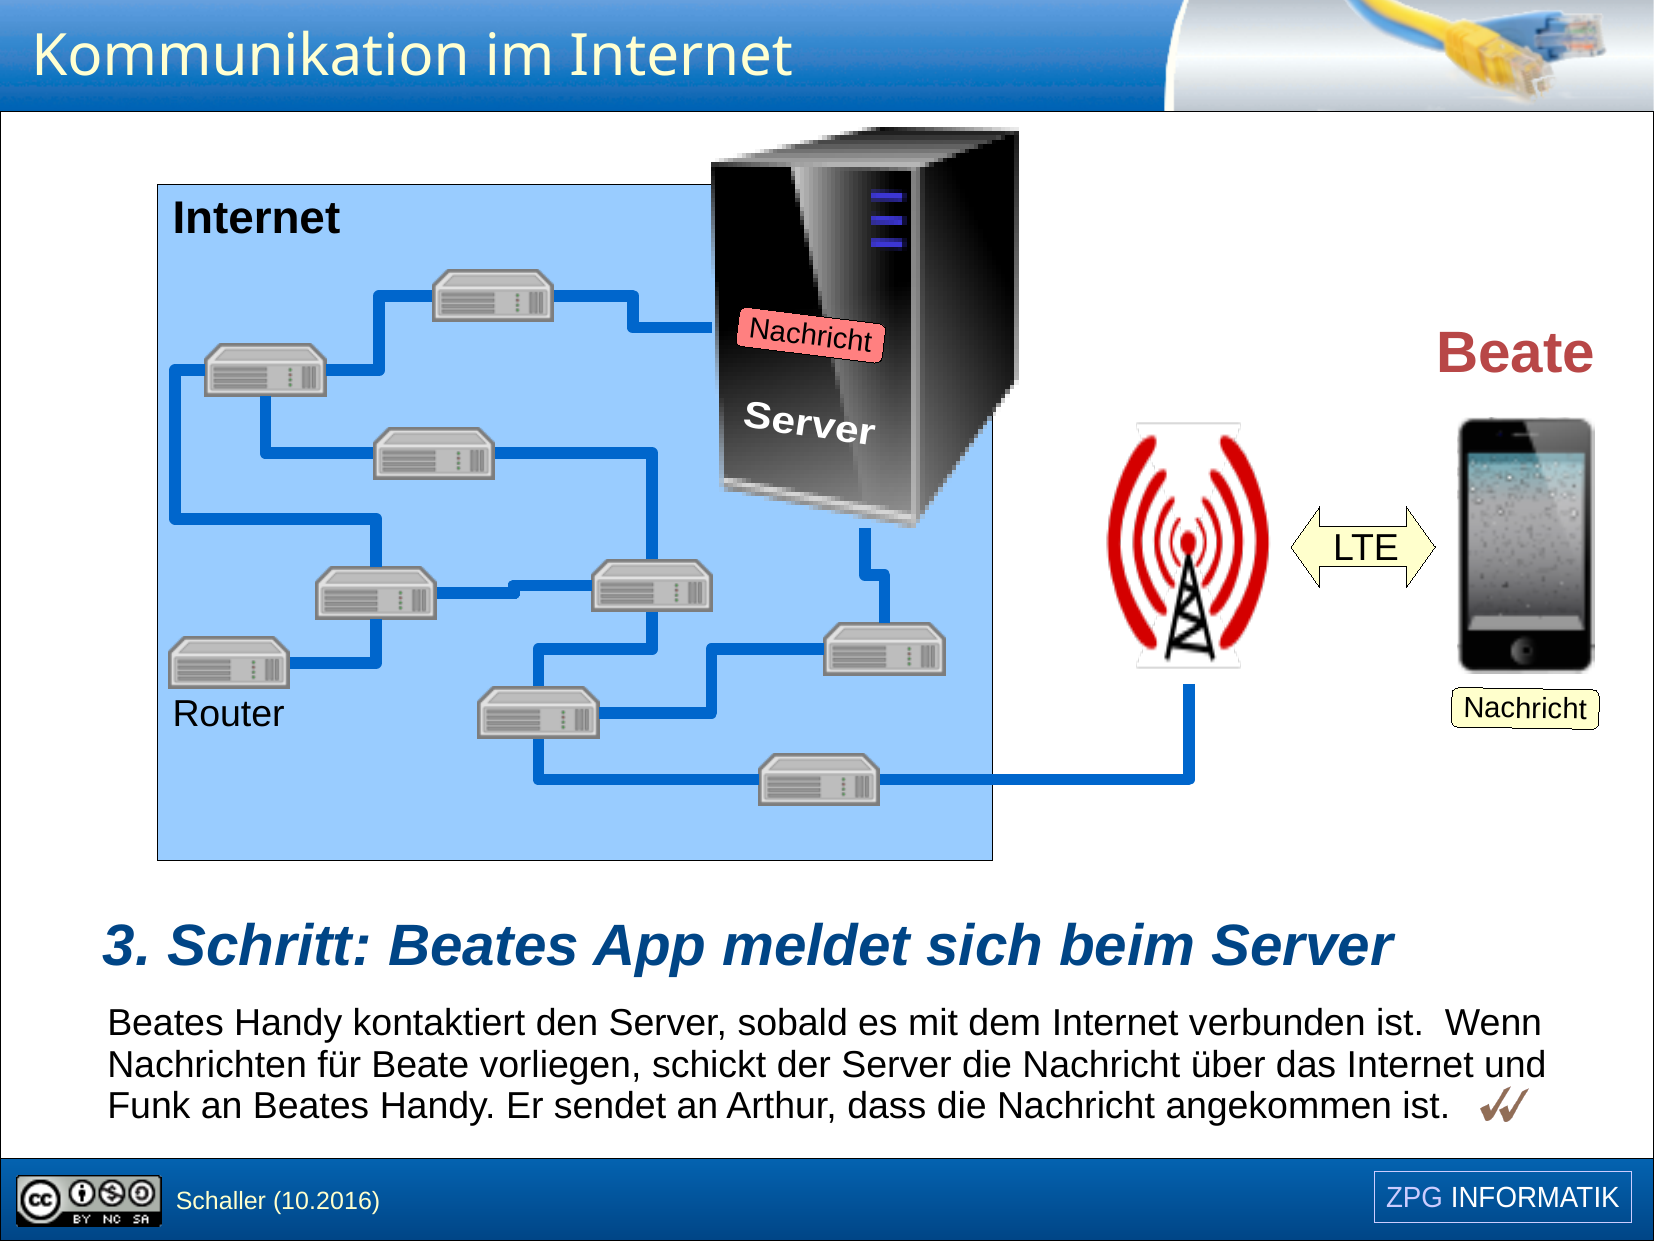

# Kommunikation im Internet
Internet
Beate
Nachricht
Server
LTE
Router
Nachricht
3. Schritt: Beates App meldet sich beim Server
Beates Handy kontaktiert den Server, sobald es mit dem Internet verbunden ist. Wenn Nachrichten für Beate vorliegen, schickt der Server die Nachricht über das Internet und Funk an Beates Handy. Er sendet an Arthur, dass die Nachricht angekommen ist.
7
23.04.2009